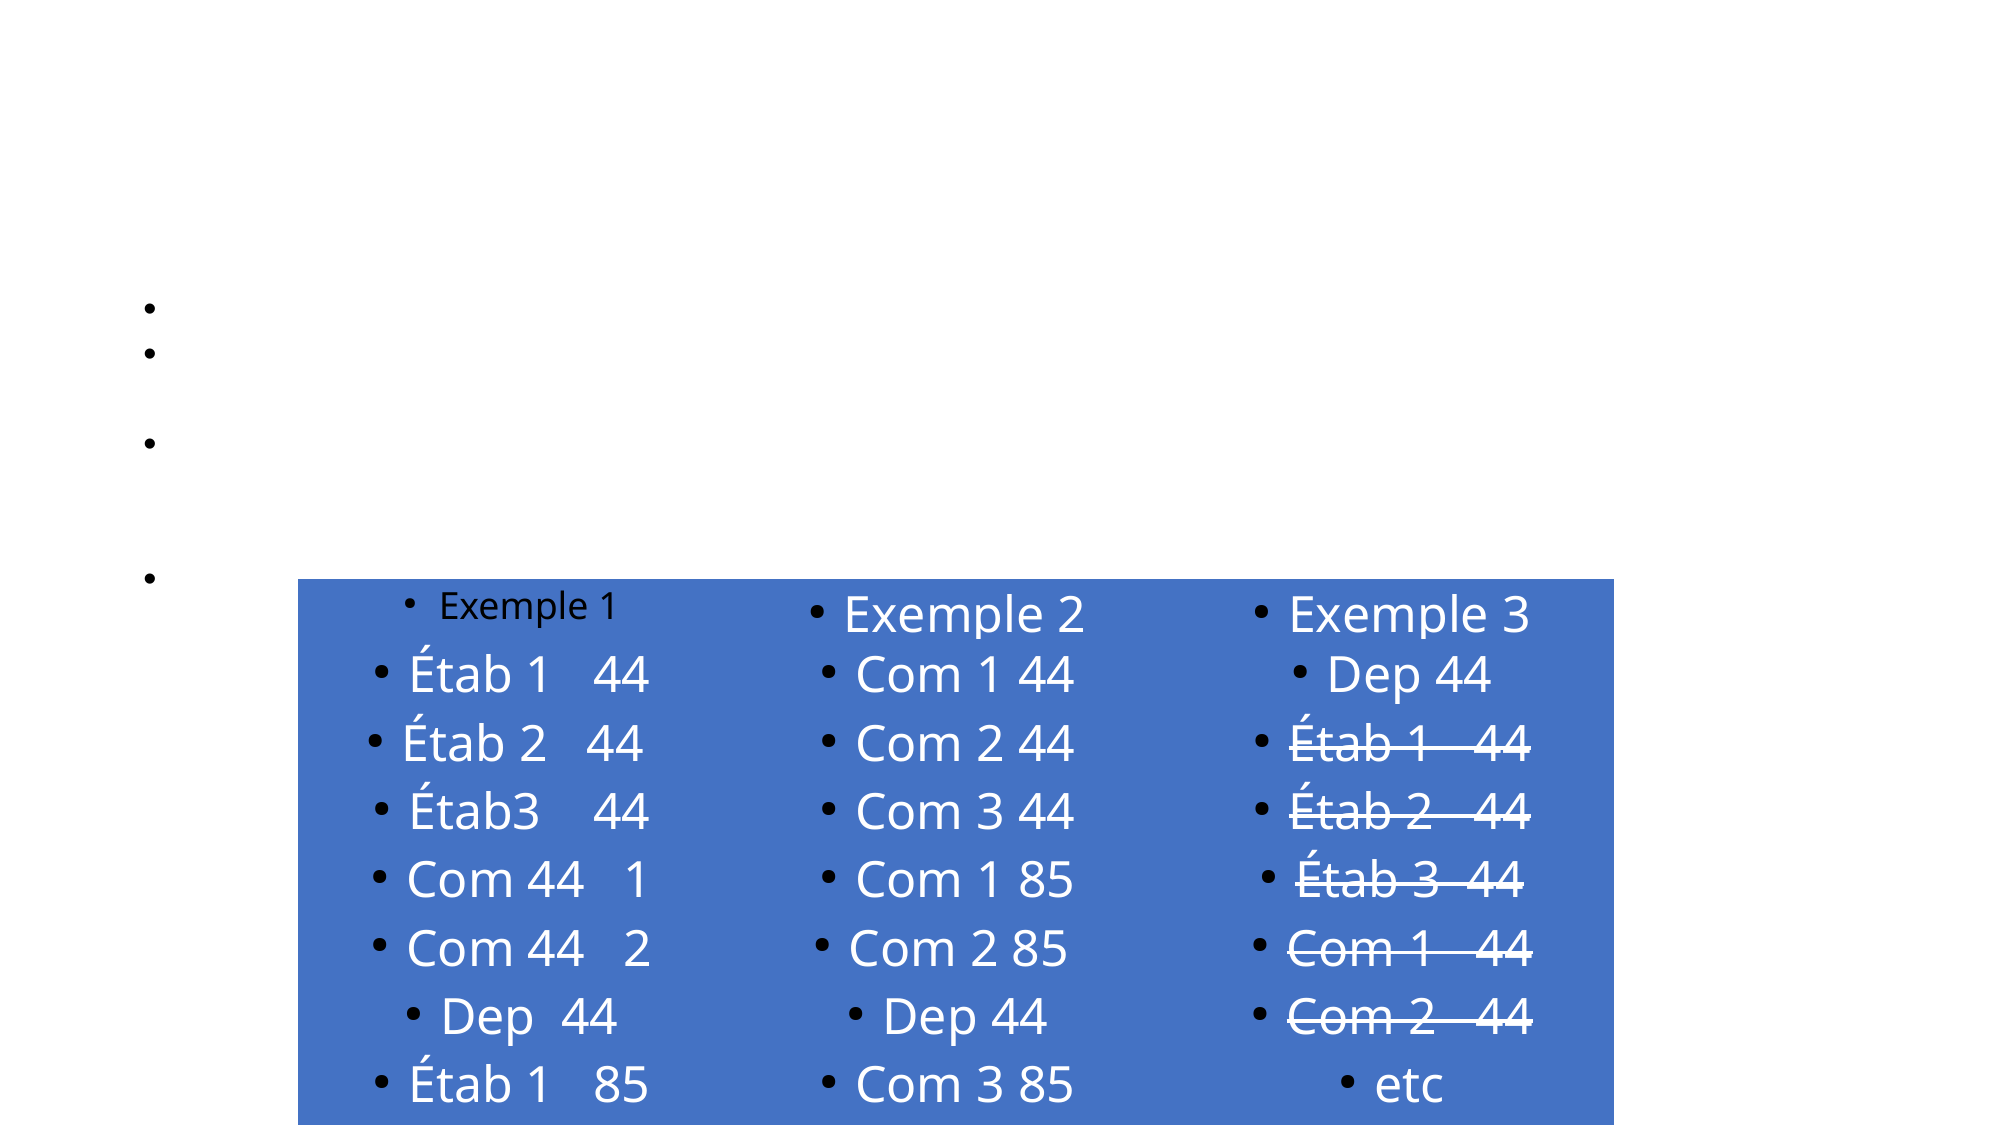

Certains collègues entrés dans les départements mais ayant des barèmes communes faibles ou n’ayant pas fait assez de vœux communes, n’atteindront pas les communes demandées. Ils seront donc placés sur leur « vœu dep », là où il reste de la place dans le département.
En conclusion :
Il faut aller du plus précis au plus large dans chaque département. Pas de vœu dep en 1er !!!!
Mettre toujours ce que vous voulez le plus en premier et ce que vous voulez le moins en dernier.
La 1ere commune de chaque département sert de vœu indicatif. En cas d’obtention de la barre dep mais de non affectation sur les vœux com de ce dép, l’affectation se fera au regard de ce vœu indicatif.
| Exemple 1 | Exemple 2 | Exemple 3 |
| --- | --- | --- |
| Étab 1 44 Étab 2 44 Étab3 44 Com 44 1 Com 44 2 Dep 44 Étab 1 85 Com 1 85 Dep 85 | Com 1 44 Com 2 44 Com 3 44 Com 1 85 Com 2 85 Dep 44 Com 3 85 Com 4 85 Dep 85 | Dep 44 Étab 1 44 Étab 2 44 Étab 3 44 Com 1 44 Com 2 44 etc ERREUR !! |